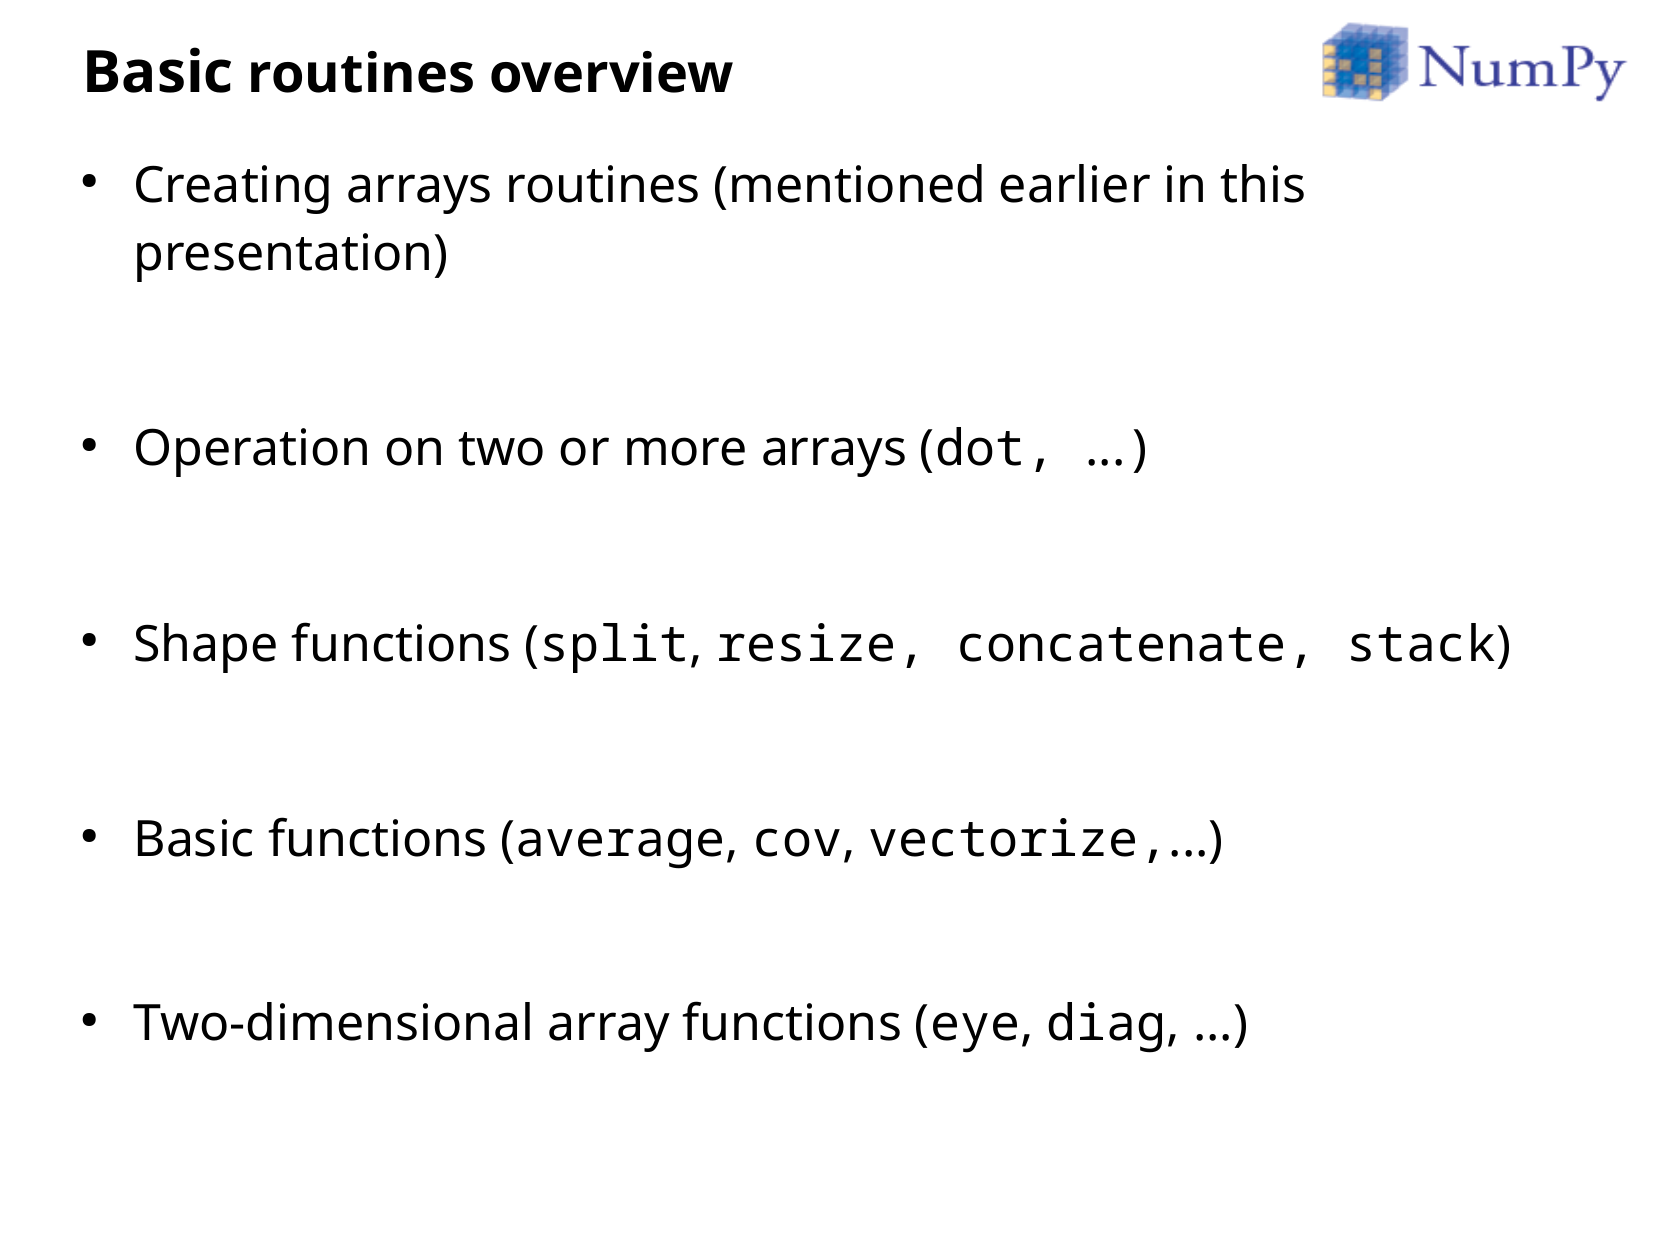

# Basic routines overview
Creating arrays routines (mentioned earlier in this presentation)
Operation on two or more arrays (dot, ...)
Shape functions (split, resize, concatenate, stack)
Basic functions (average, cov, vectorize,...)
Two-dimensional array functions (eye, diag, ...)